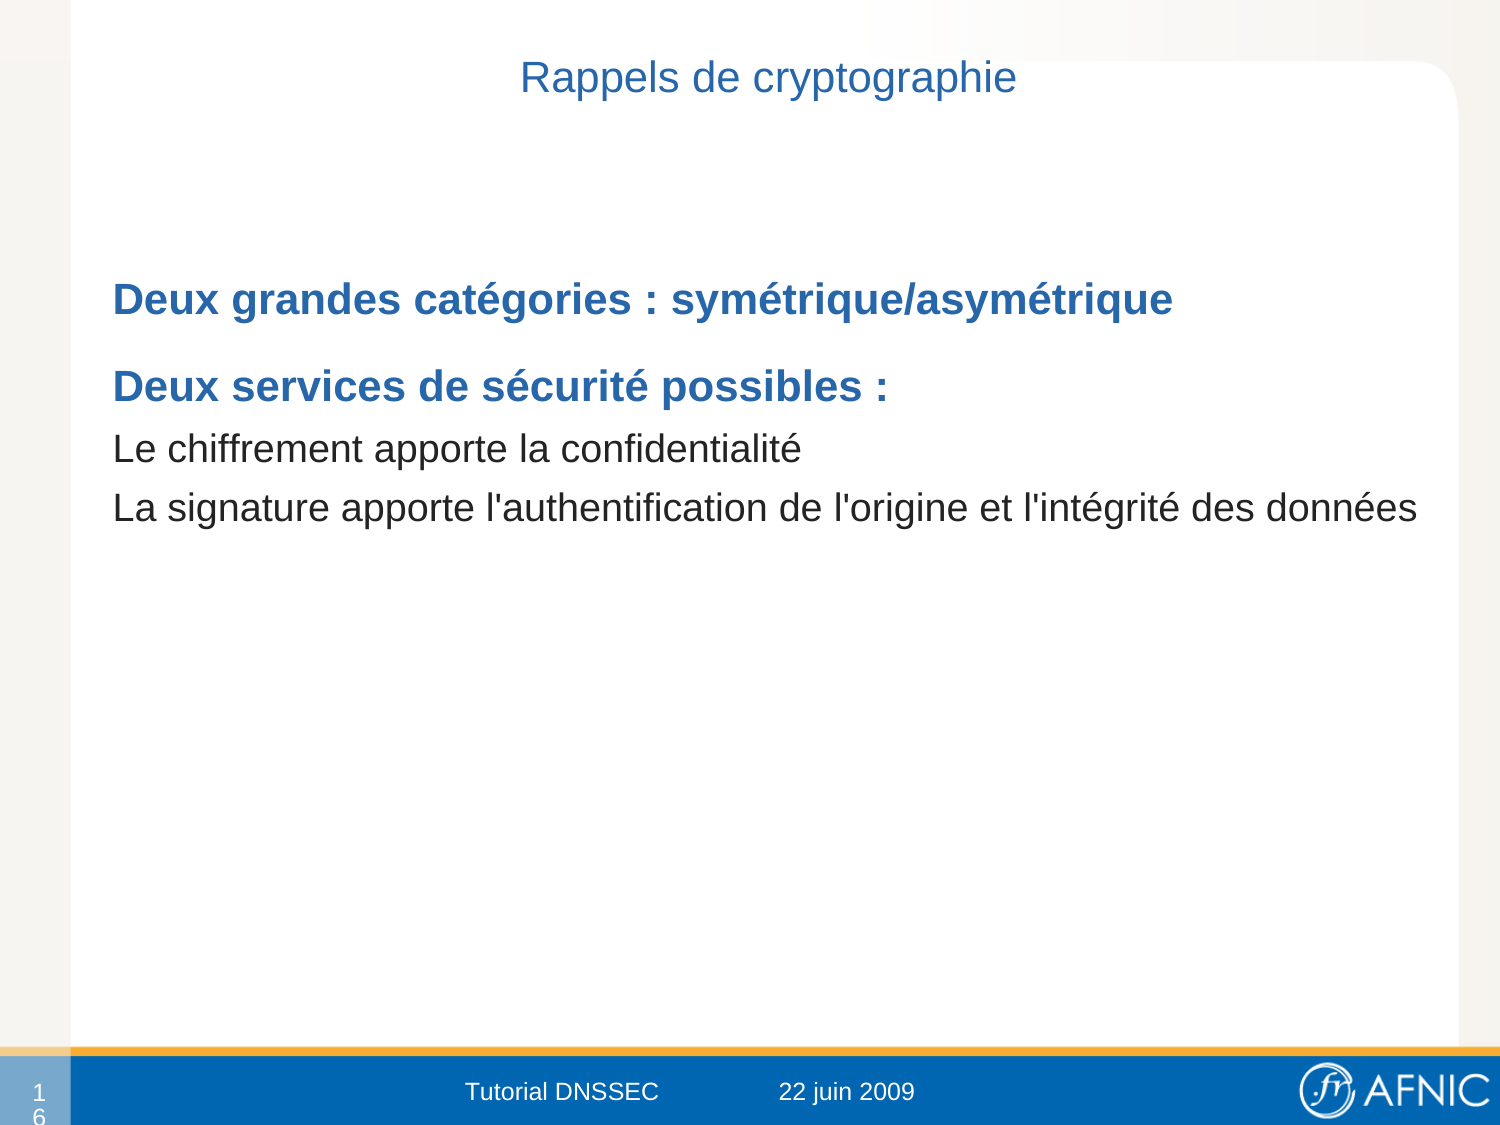

# Rappels de cryptographie
Deux grandes catégories : symétrique/asymétrique
Deux services de sécurité possibles :
Le chiffrement apporte la confidentialité
La signature apporte l'authentification de l'origine et l'intégrité des données